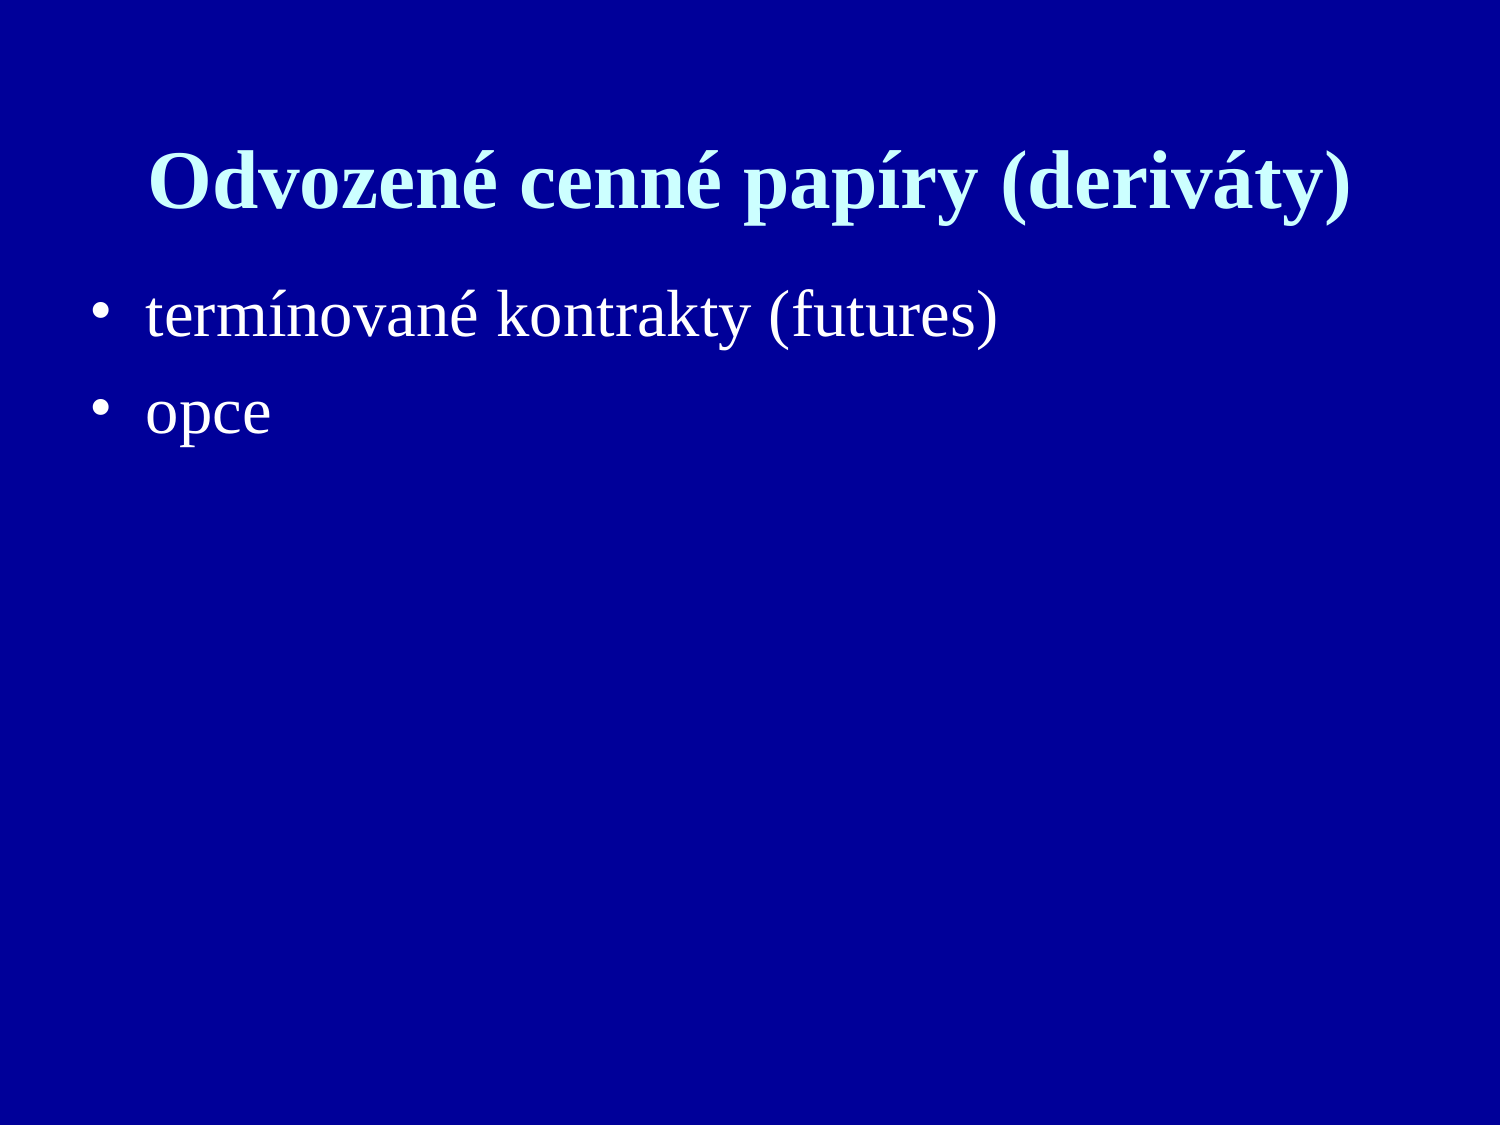

# Odvozené cenné papíry (deriváty)
termínované kontrakty (futures)
opce